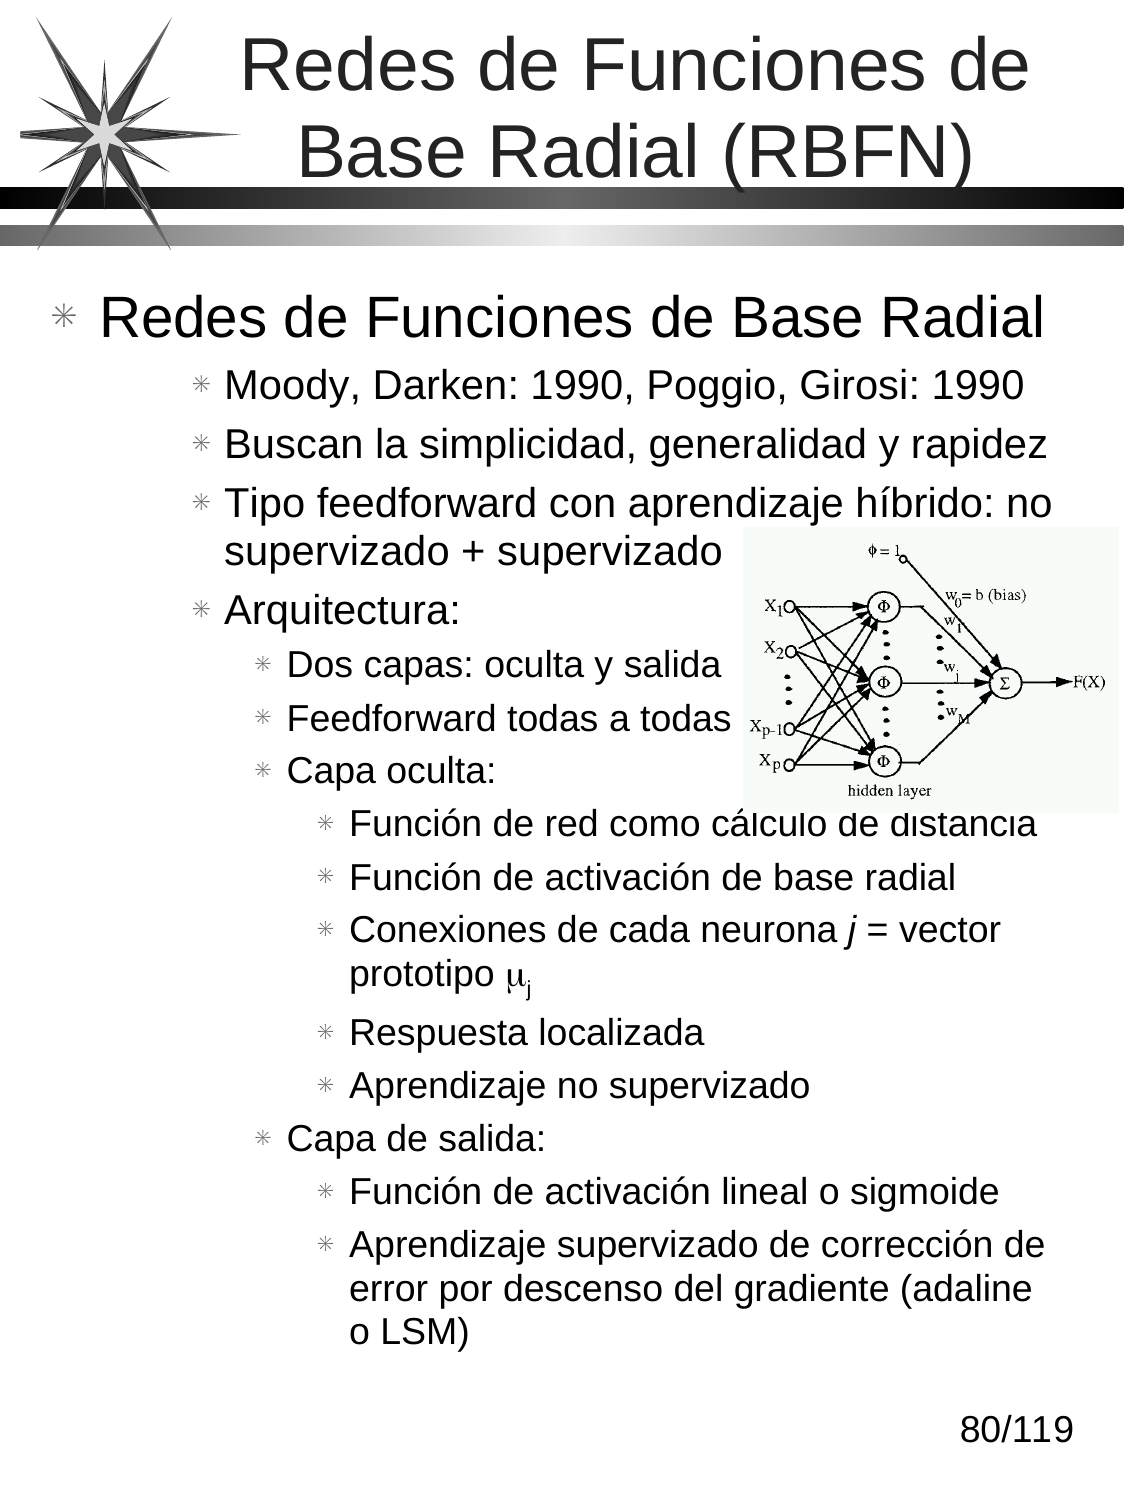

# Redes de Funciones de Base Radial (RBFN)
Redes de Funciones de Base Radial
Moody, Darken: 1990, Poggio, Girosi: 1990
Buscan la simplicidad, generalidad y rapidez
Tipo feedforward con aprendizaje híbrido: no supervizado + supervizado
Arquitectura:
Dos capas: oculta y salida
Feedforward todas a todas
Capa oculta:
Función de red como cálculo de distancia
Función de activación de base radial
Conexiones de cada neurona j = vector prototipo j
Respuesta localizada
Aprendizaje no supervizado
Capa de salida:
Función de activación lineal o sigmoide
Aprendizaje supervizado de corrección de error por descenso del gradiente (adaline o LSM)